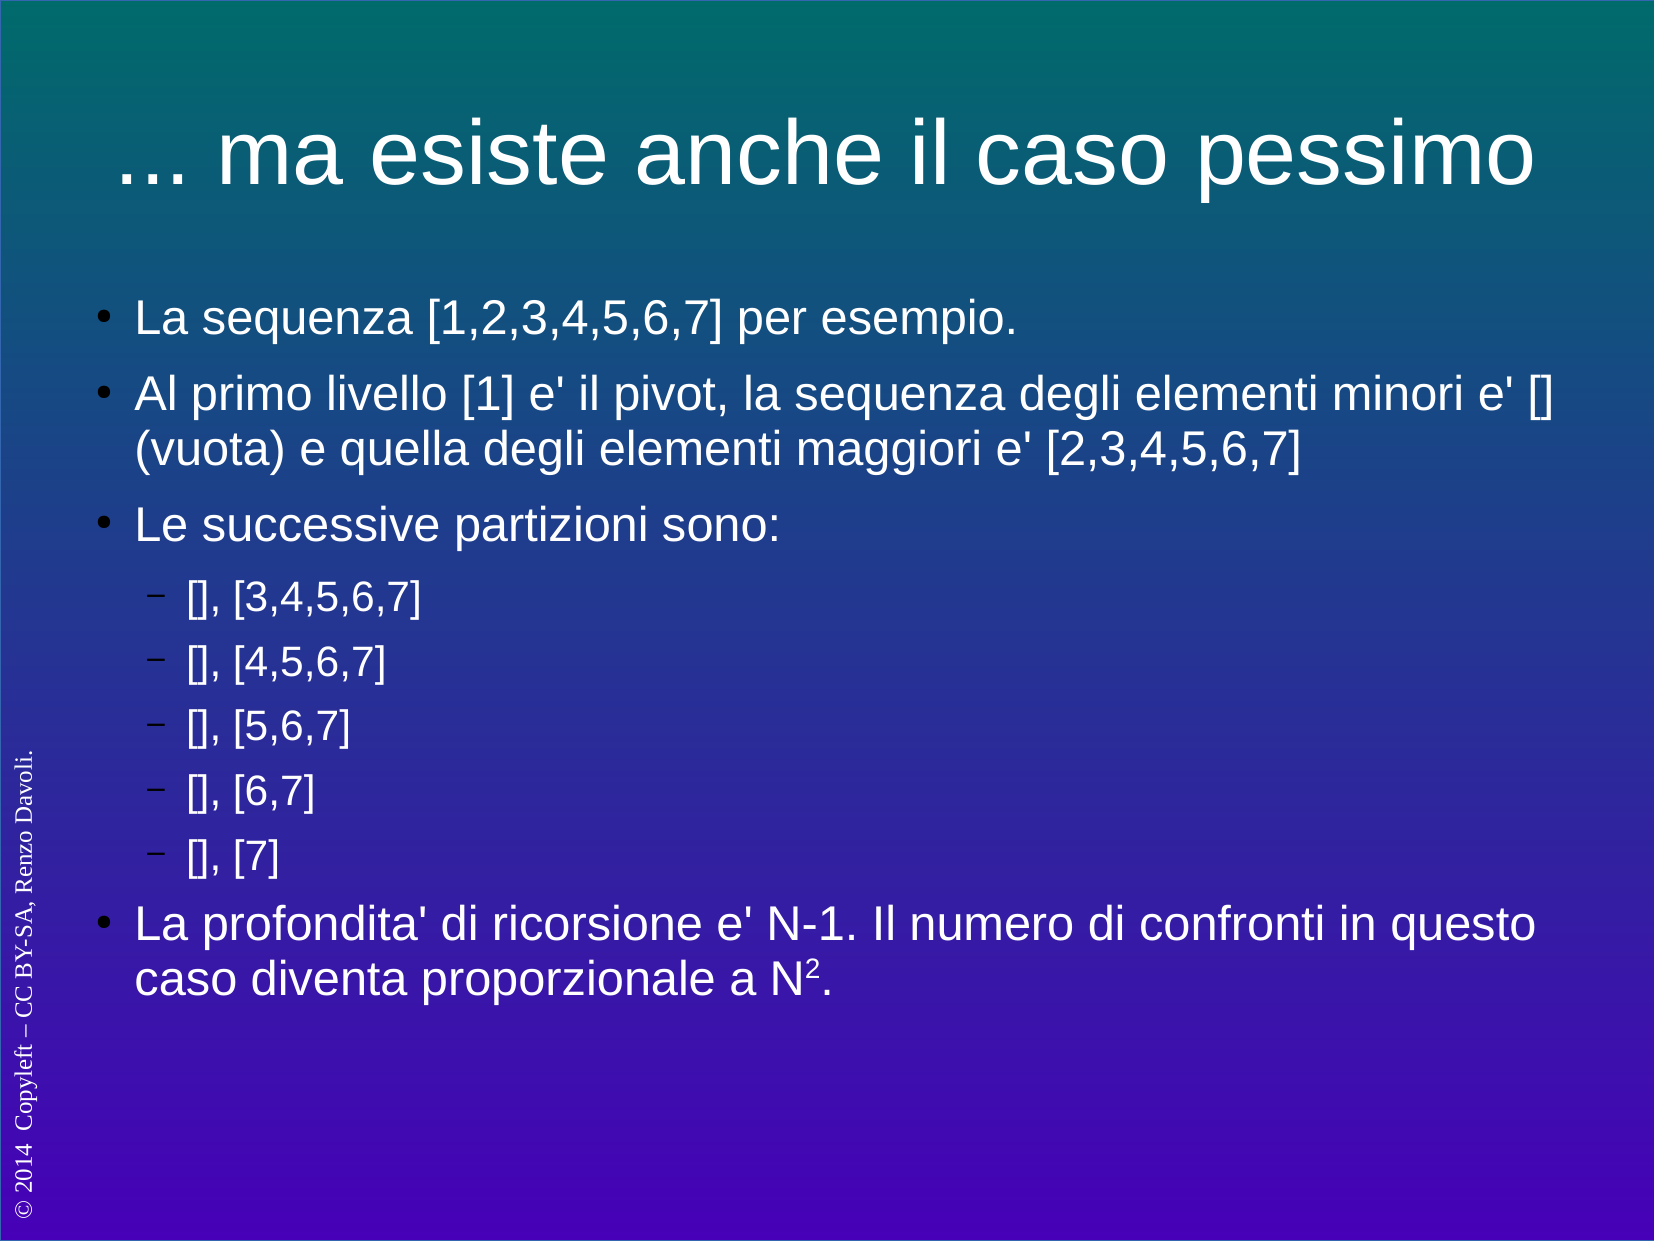

# ... ma esiste anche il caso pessimo
La sequenza [1,2,3,4,5,6,7] per esempio.
Al primo livello [1] e' il pivot, la sequenza degli elementi minori e' [] (vuota) e quella degli elementi maggiori e' [2,3,4,5,6,7]
Le successive partizioni sono:
[], [3,4,5,6,7]
[], [4,5,6,7]
[], [5,6,7]
[], [6,7]
[], [7]
La profondita' di ricorsione e' N-1. Il numero di confronti in questo caso diventa proporzionale a N2.